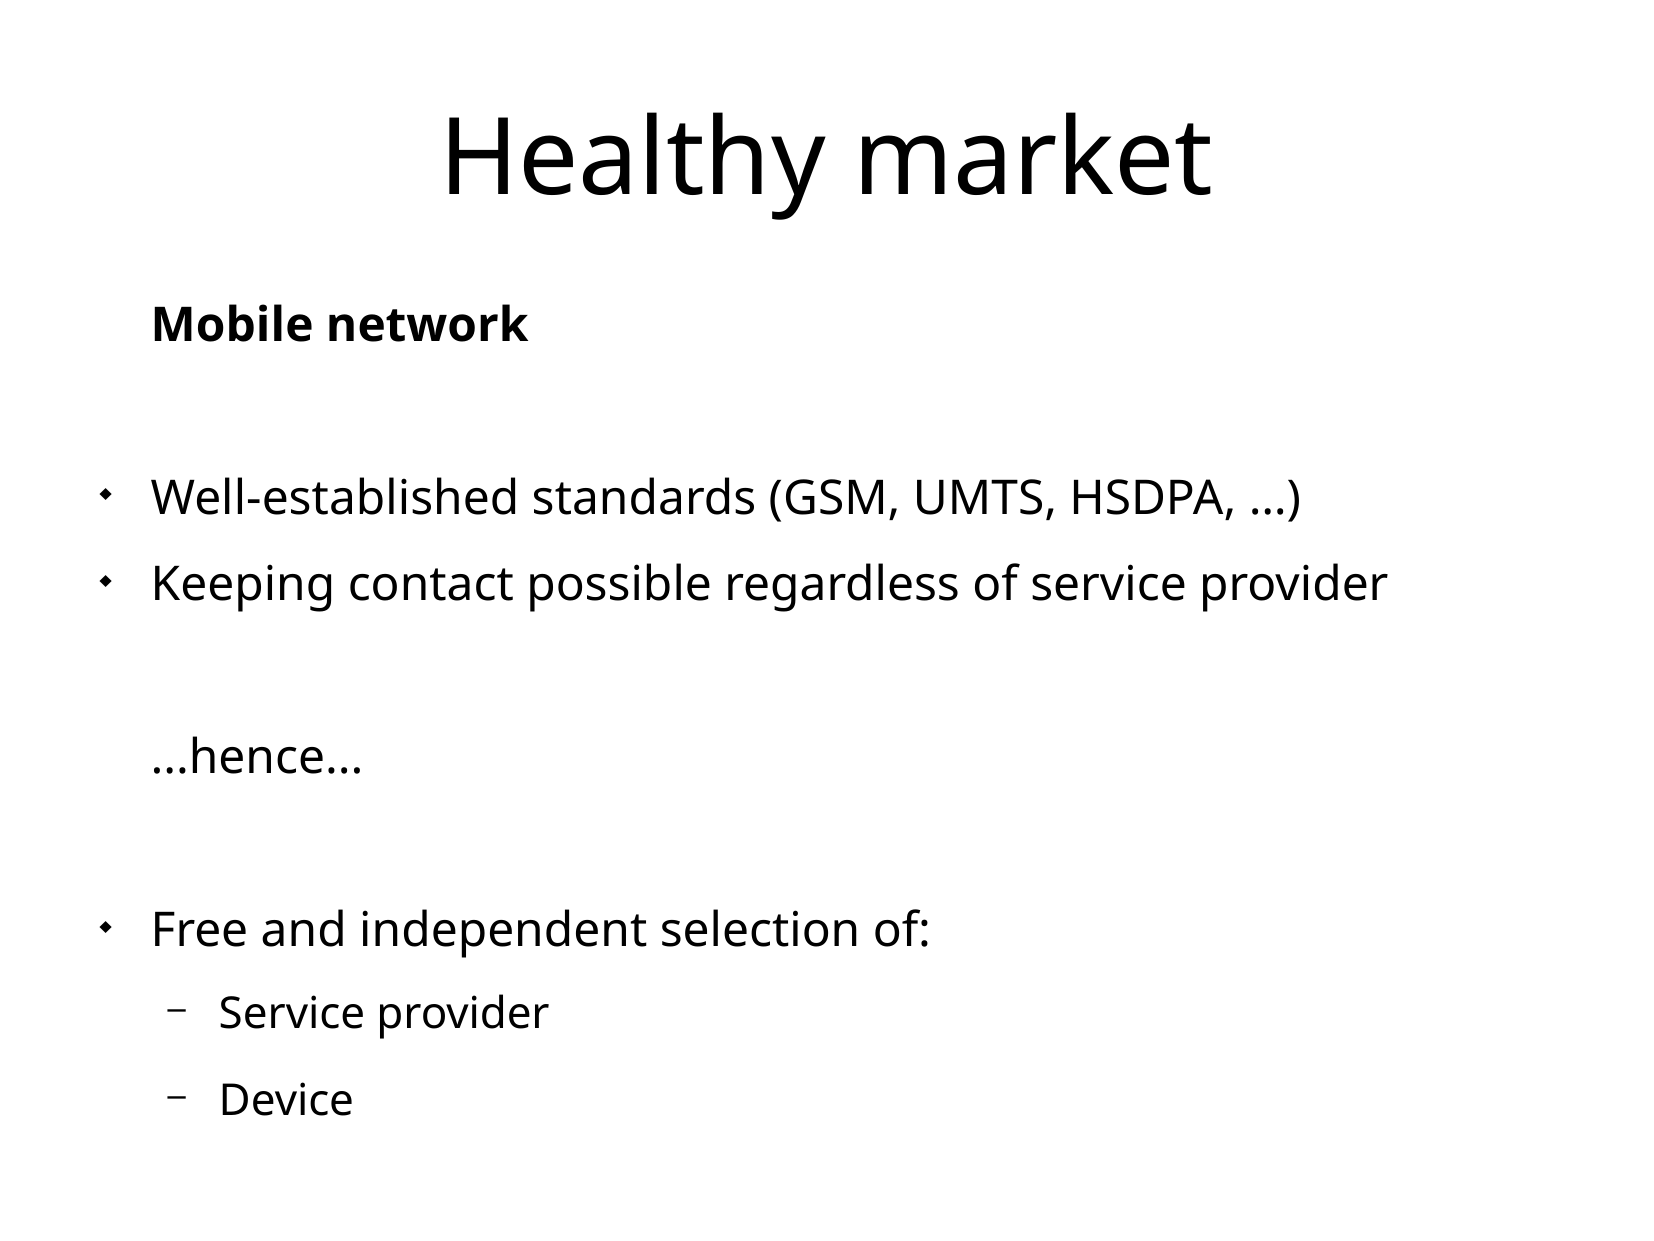

# Healthy market
Mobile network
Well-established standards (GSM, UMTS, HSDPA, …)
Keeping contact possible regardless of service provider
...hence...
Free and independent selection of:
Service provider
Device